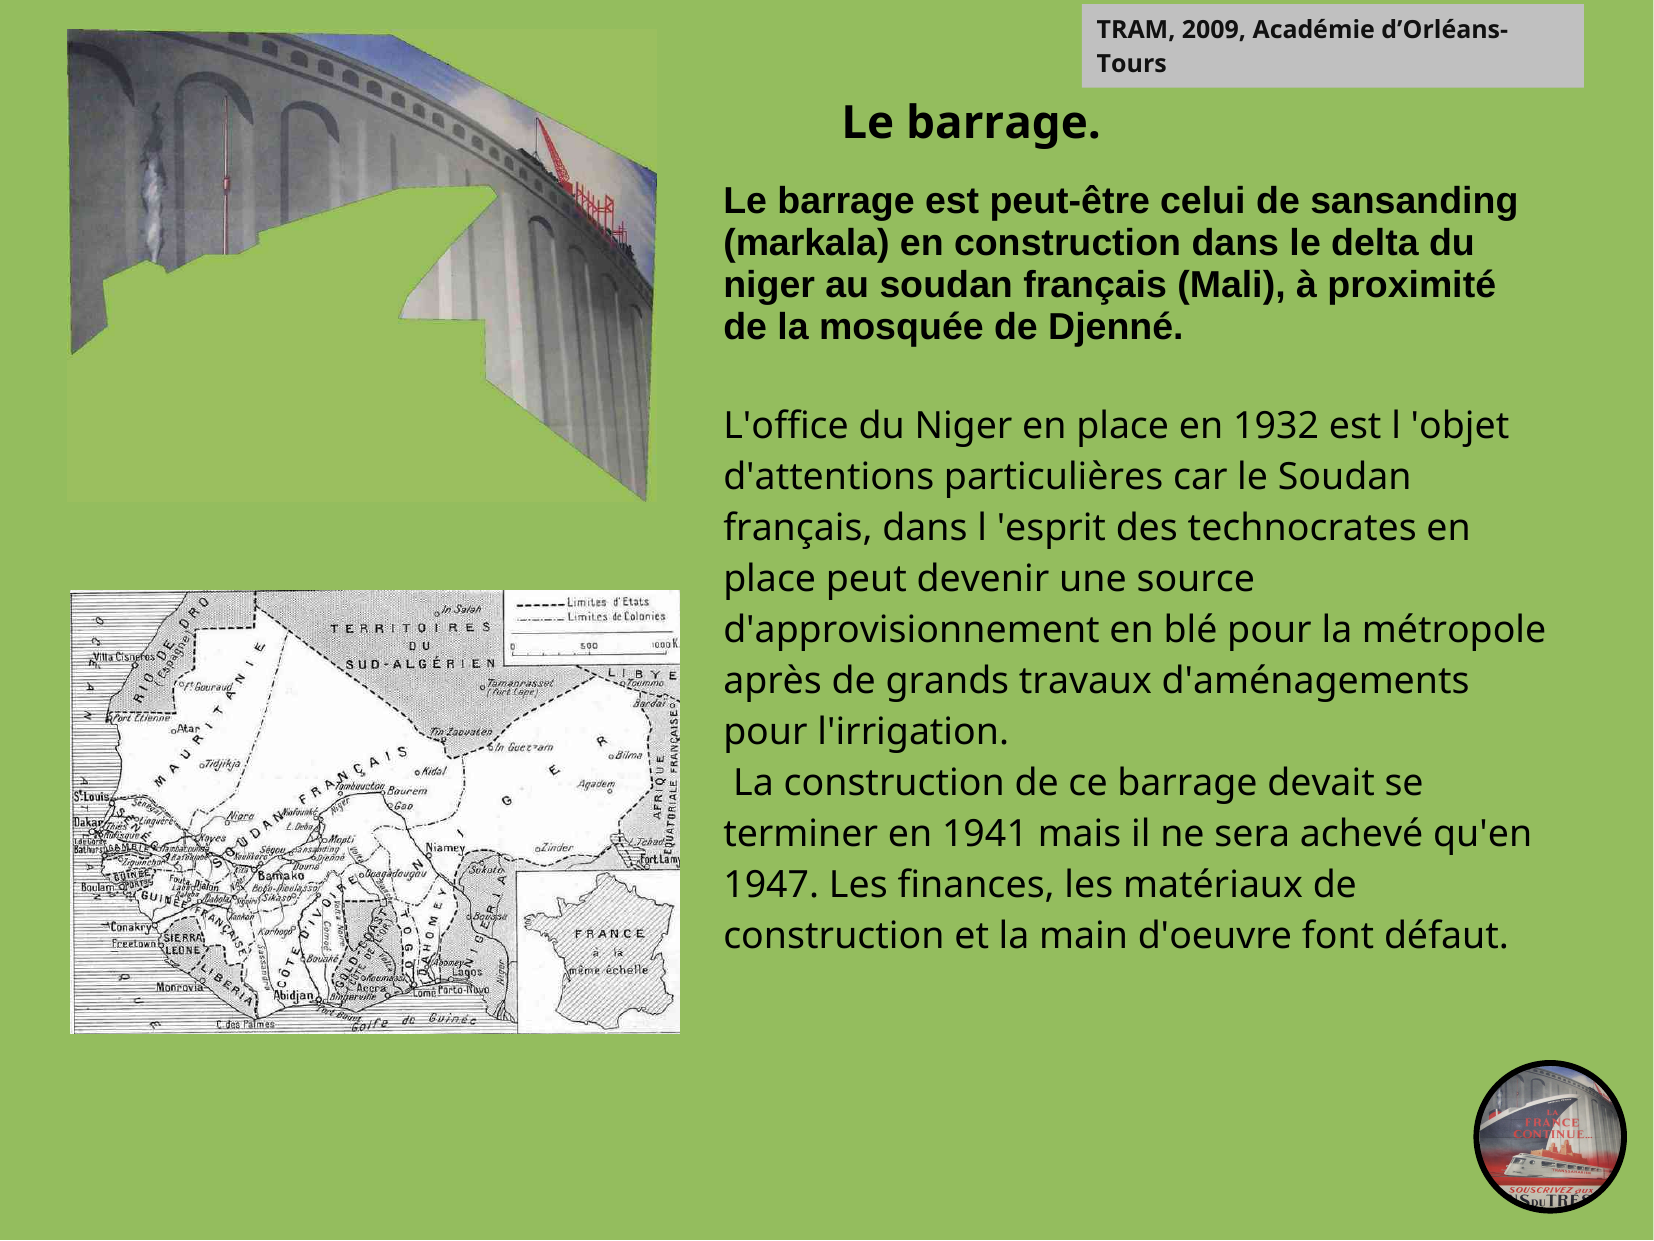

TRAM, 2009, Académie d’Orléans-Tours
Le barrage.
Le barrage est peut-être celui de sansanding (markala) en construction dans le delta du niger au soudan français (Mali), à proximité de la mosquée de Djenné.
L'office du Niger en place en 1932 est l 'objet d'attentions particulières car le Soudan français, dans l 'esprit des technocrates en place peut devenir une source d'approvisionnement en blé pour la métropole après de grands travaux d'aménagements pour l'irrigation.
 La construction de ce barrage devait se terminer en 1941 mais il ne sera achevé qu'en 1947. Les finances, les matériaux de construction et la main d'oeuvre font défaut.